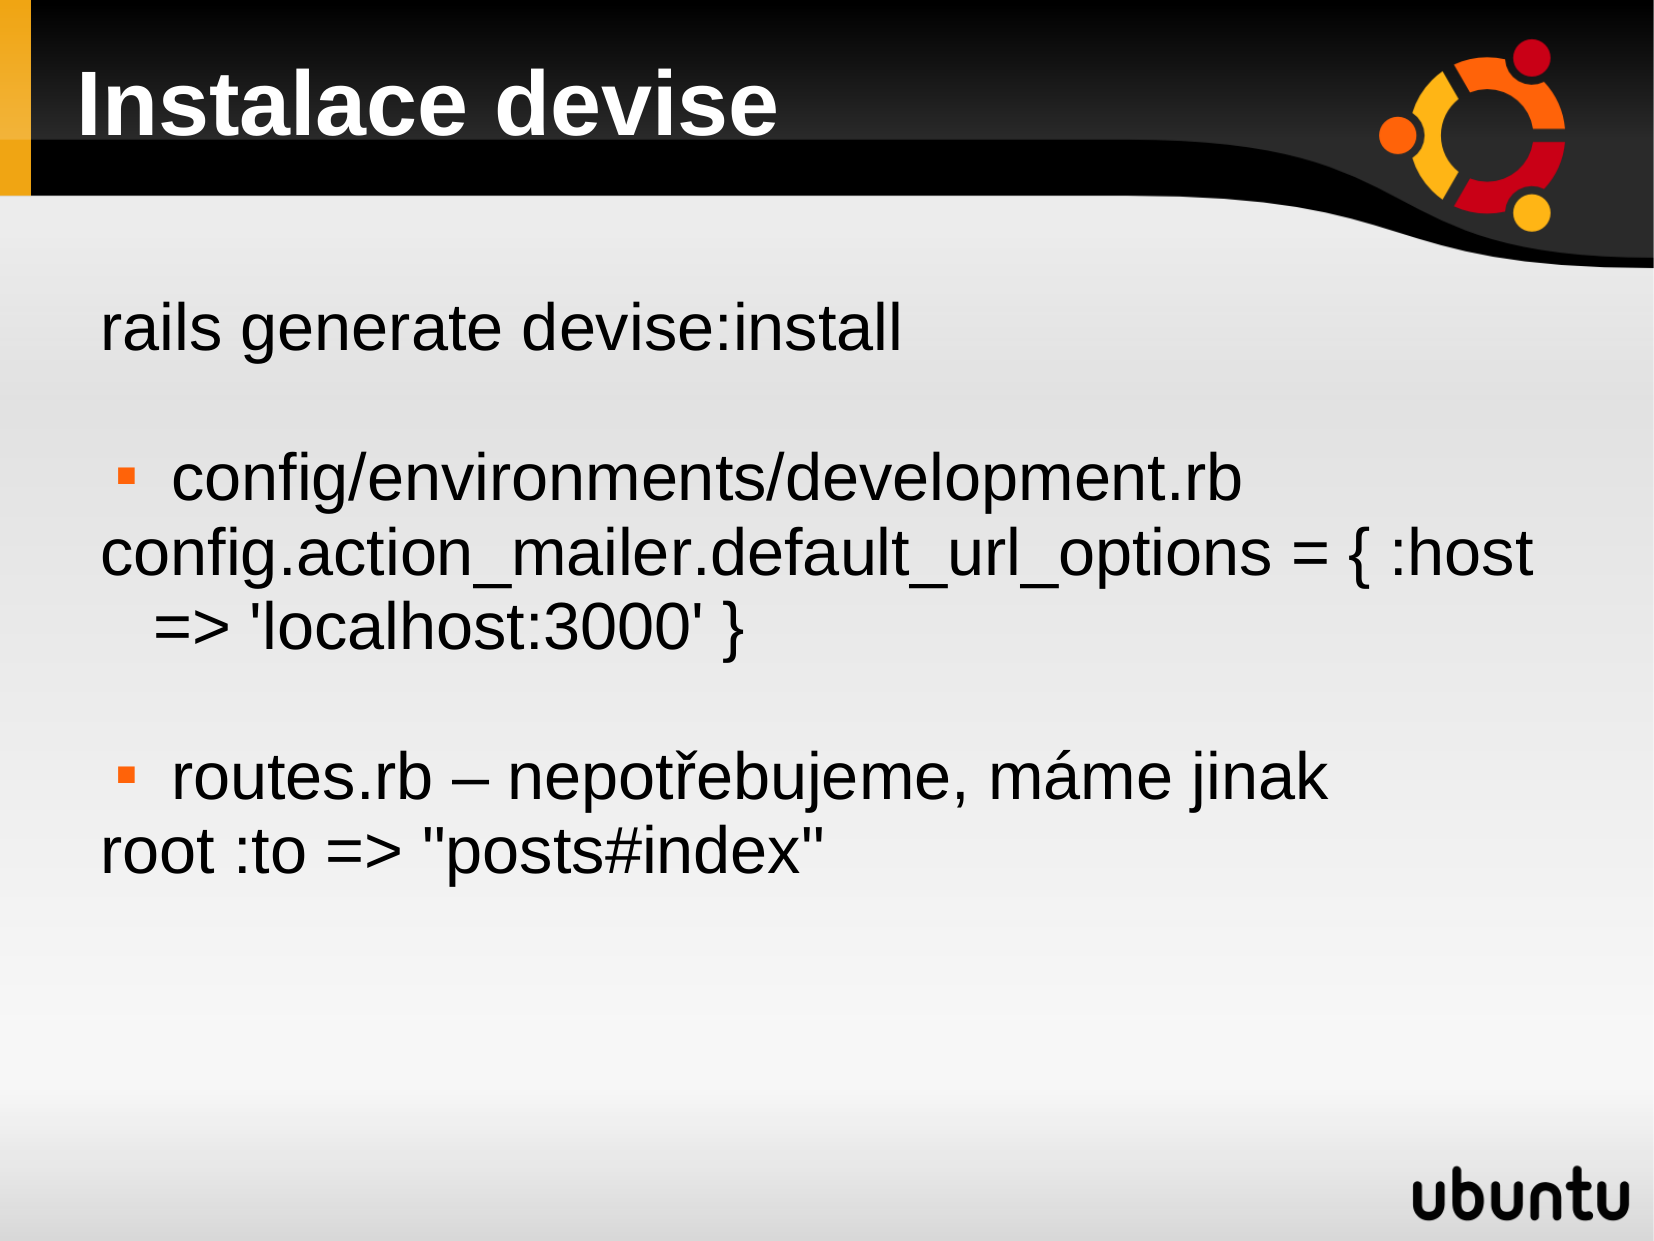

# Instalace devise
rails generate devise:install
config/environments/development.rb
config.action_mailer.default_url_options = { :host => 'localhost:3000' }
routes.rb – nepotřebujeme, máme jinak
root :to => "posts#index"